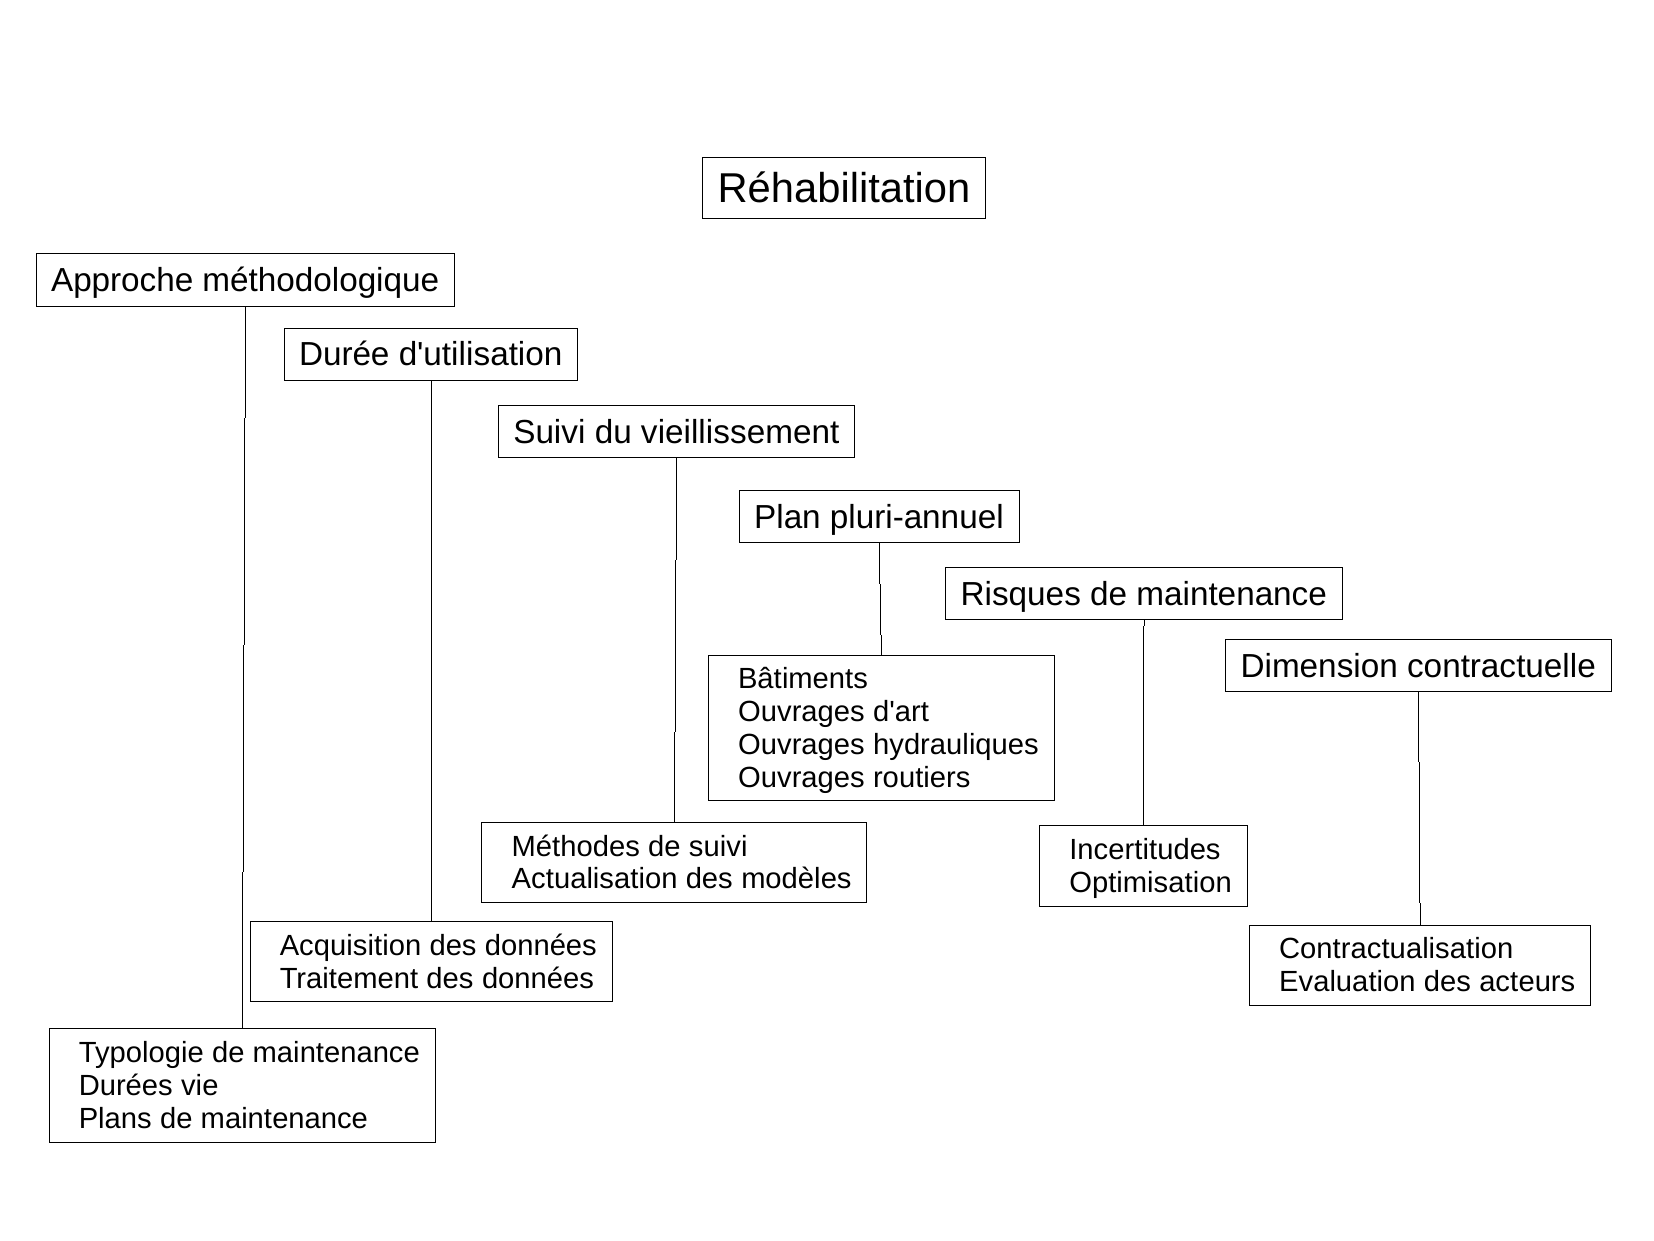

Réhabilitation
Approche méthodologique
Durée d'utilisation
Suivi du vieillissement
Plan pluri-annuel
Risques de maintenance
Dimension contractuelle
Bâtiments
Ouvrages d'art
Ouvrages hydrauliques
Ouvrages routiers
Méthodes de suivi
Actualisation des modèles
Incertitudes
Optimisation
Acquisition des données
Traitement des données
Contractualisation
Evaluation des acteurs
Typologie de maintenance
Durées vie
Plans de maintenance